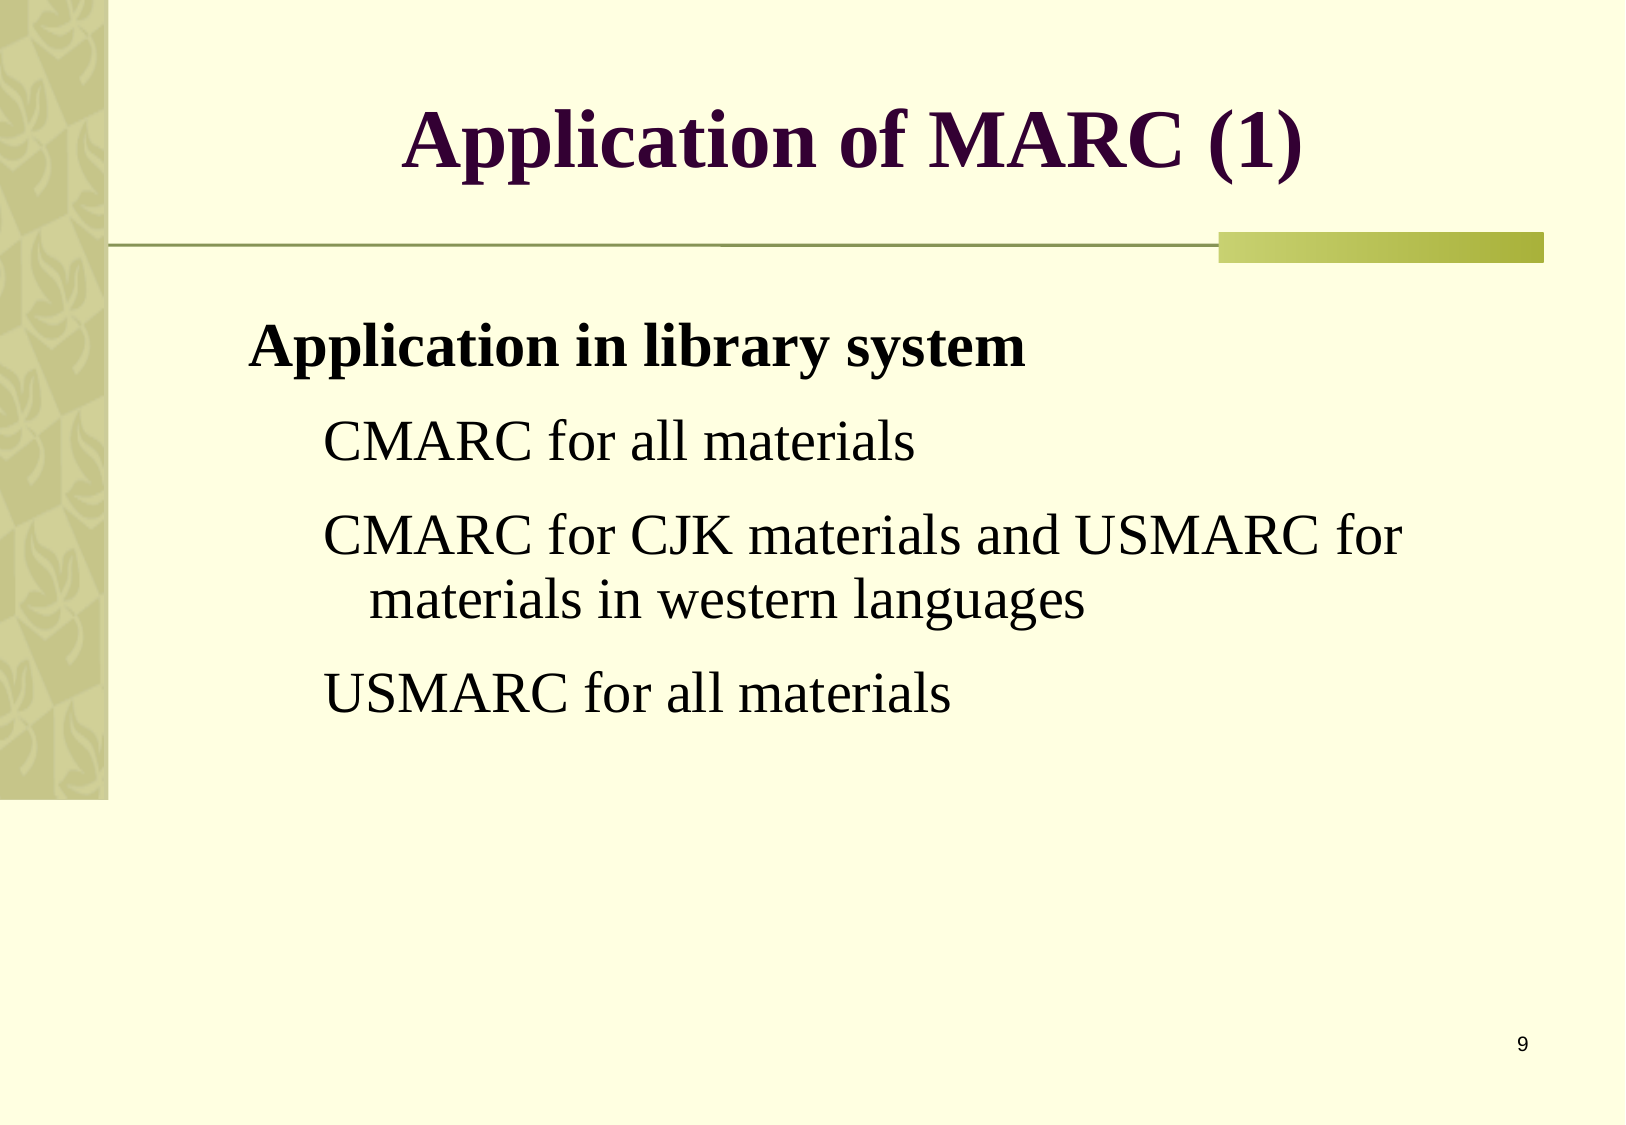

# Application of MARC (1)
Application in library system
CMARC for all materials
CMARC for CJK materials and USMARC for materials in western languages
USMARC for all materials
9